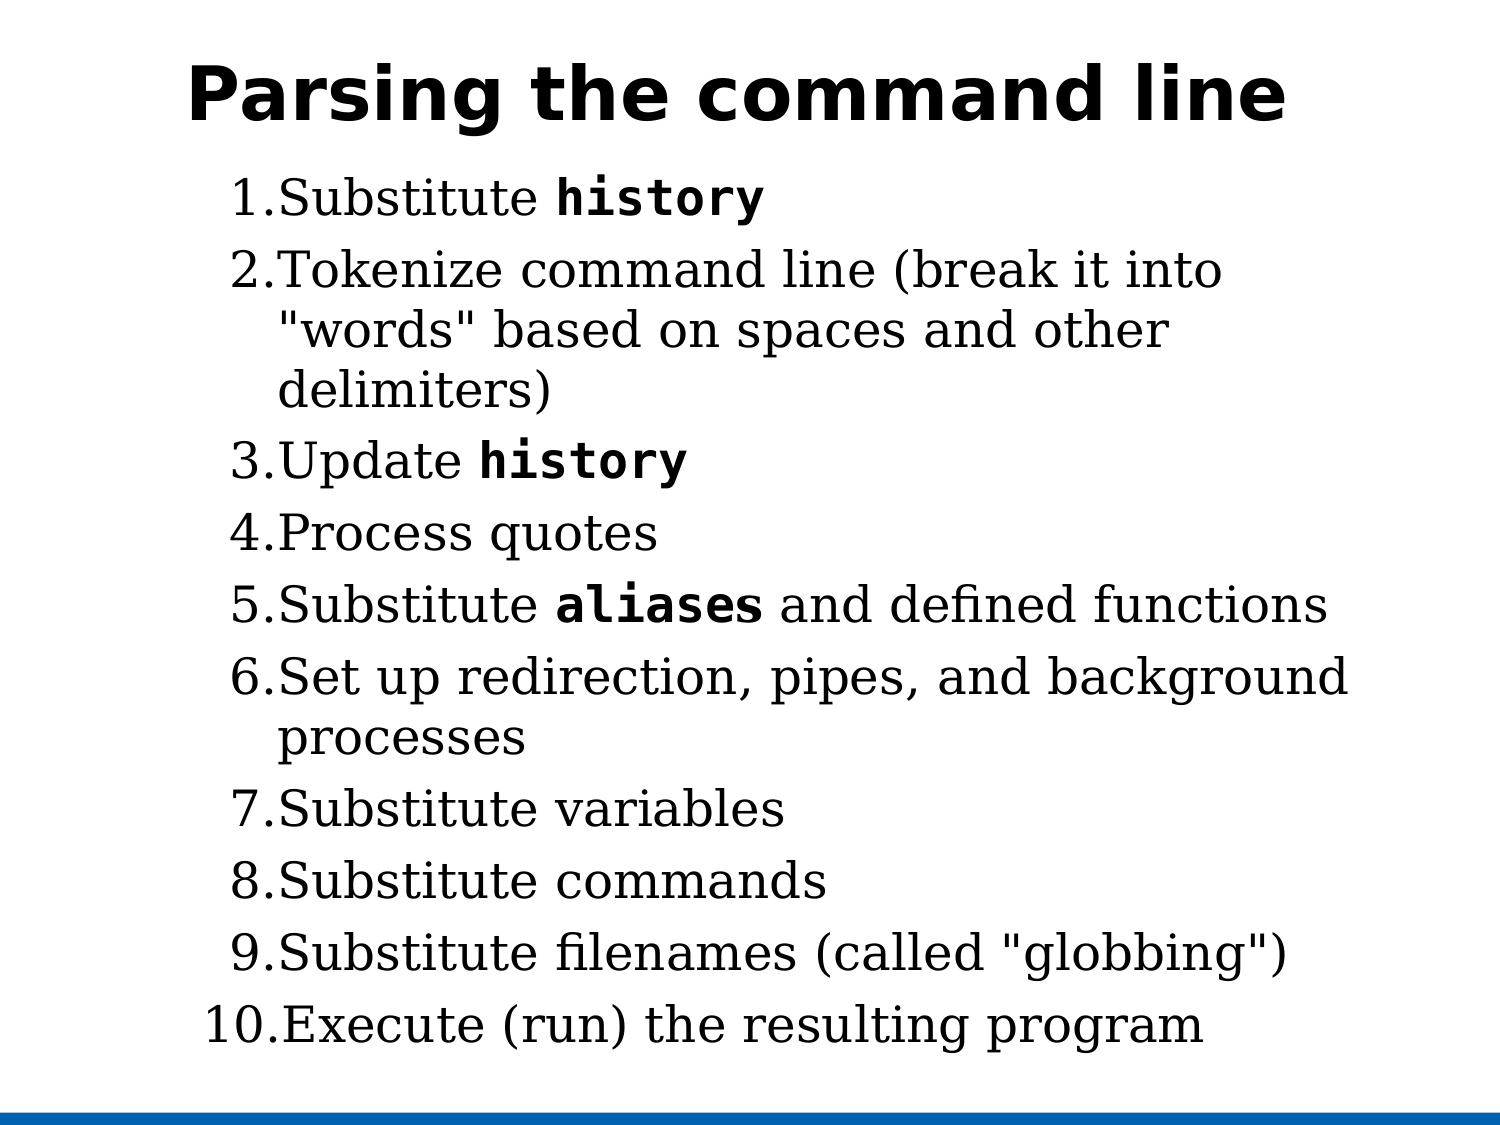

Parsing the command line
Substitute history
Tokenize command line (break it into "words" based on spaces and other delimiters)
Update history
Process quotes
Substitute aliases and defined functions
Set up redirection, pipes, and background processes
Substitute variables
Substitute commands
Substitute filenames (called "globbing")
Execute (run) the resulting program